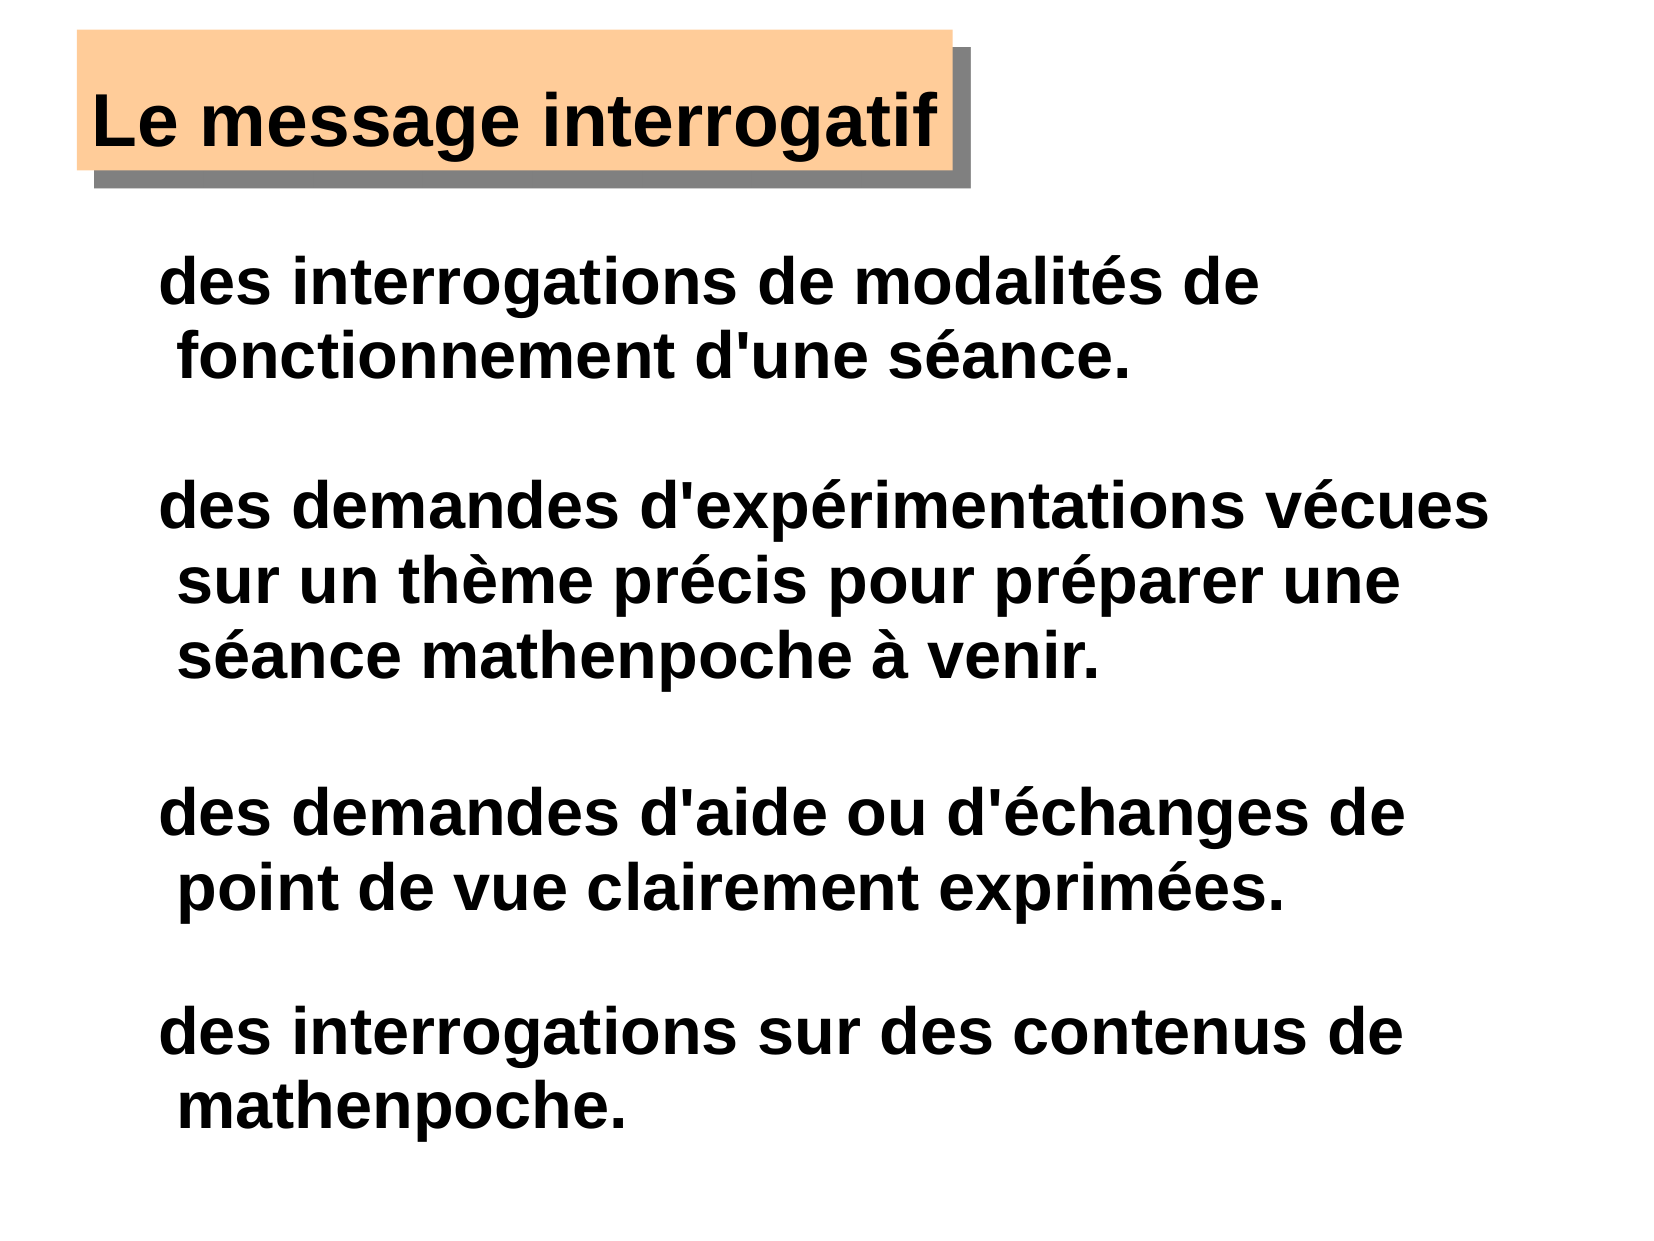

Le message interrogatif
 des interrogations de modalités de
 fonctionnement d'une séance.
 des demandes d'expérimentations vécues
 sur un thème précis pour préparer une
 séance mathenpoche à venir.
 des demandes d'aide ou d'échanges de
 point de vue clairement exprimées.
 des interrogations sur des contenus de
 mathenpoche.